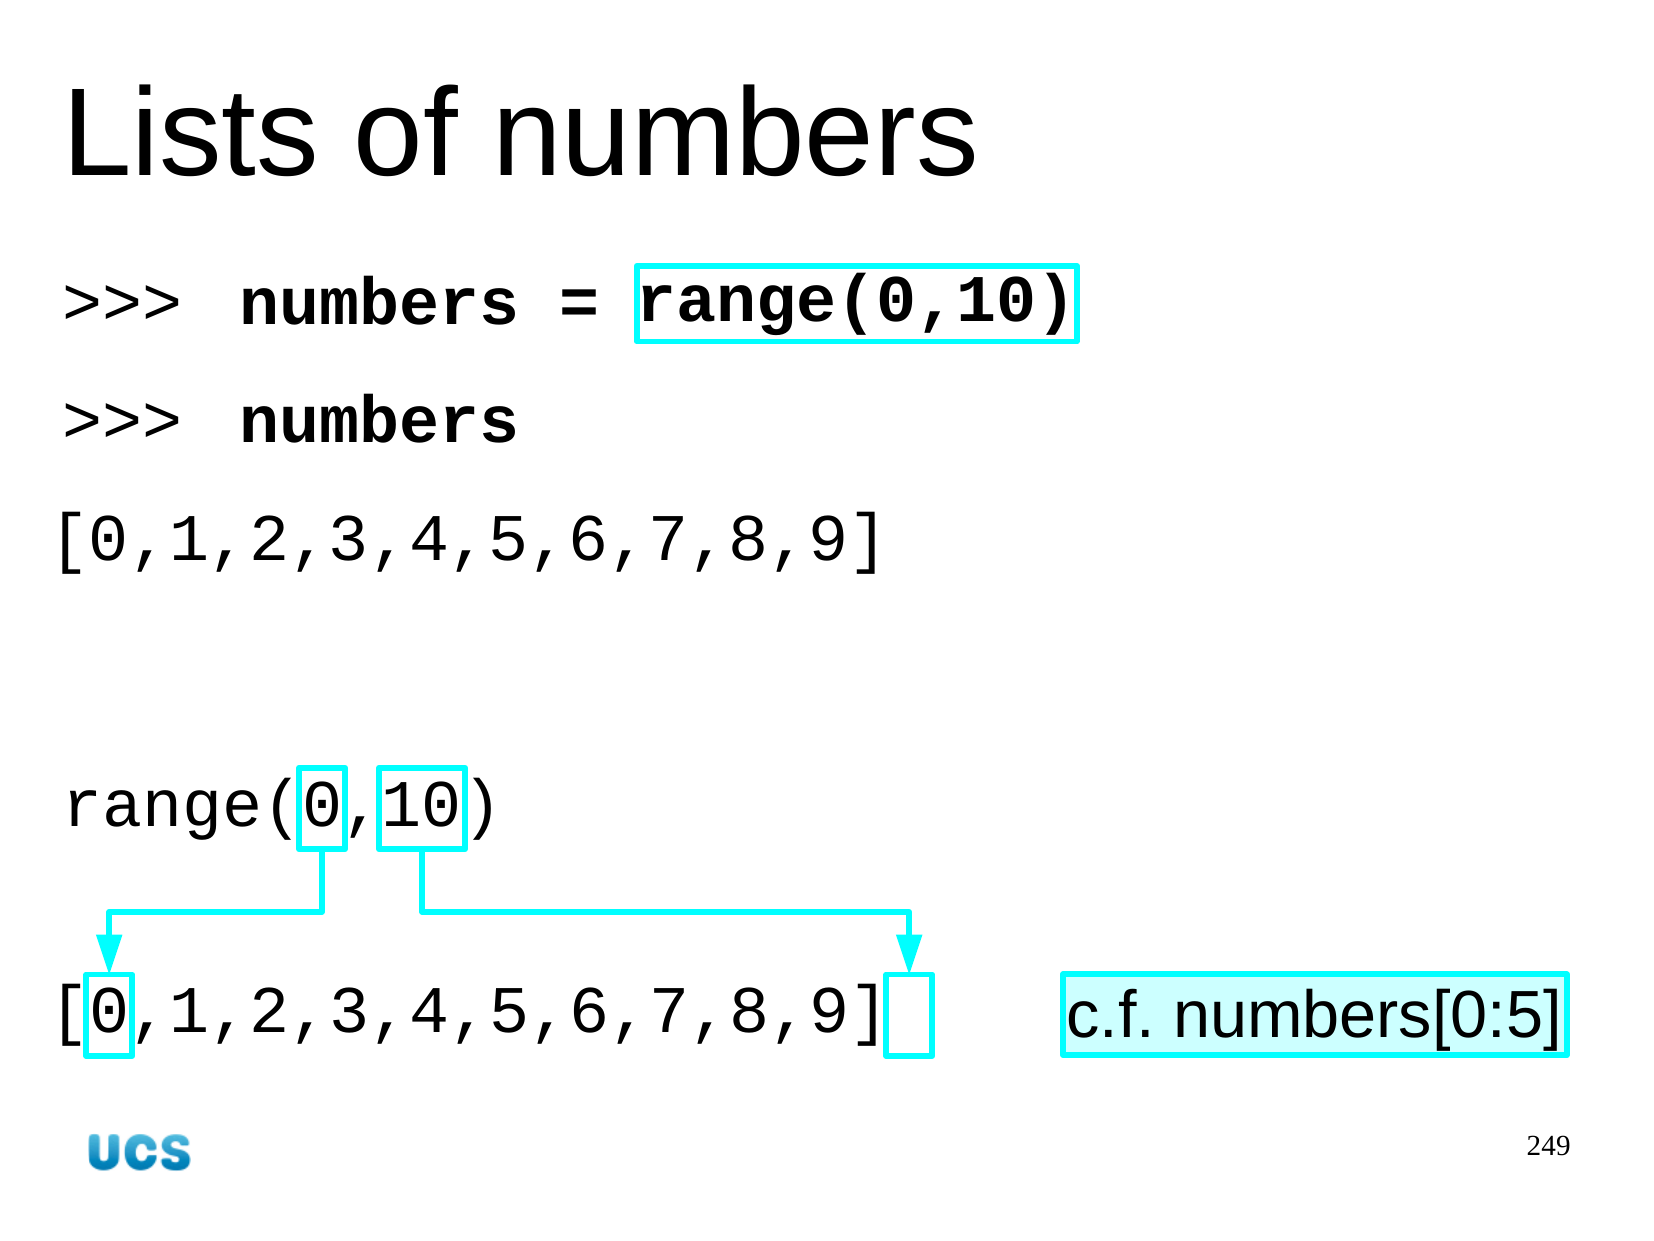

Lists of numbers
>>>
numbers =
range(0,10)
>>>
numbers
[0,1,2,3,4,5,6,7,8,9]
range(
0
,
10
)
c.f. numbers[0:5]
[
0
,1,2,3,4,5,6,7,8,9]
249